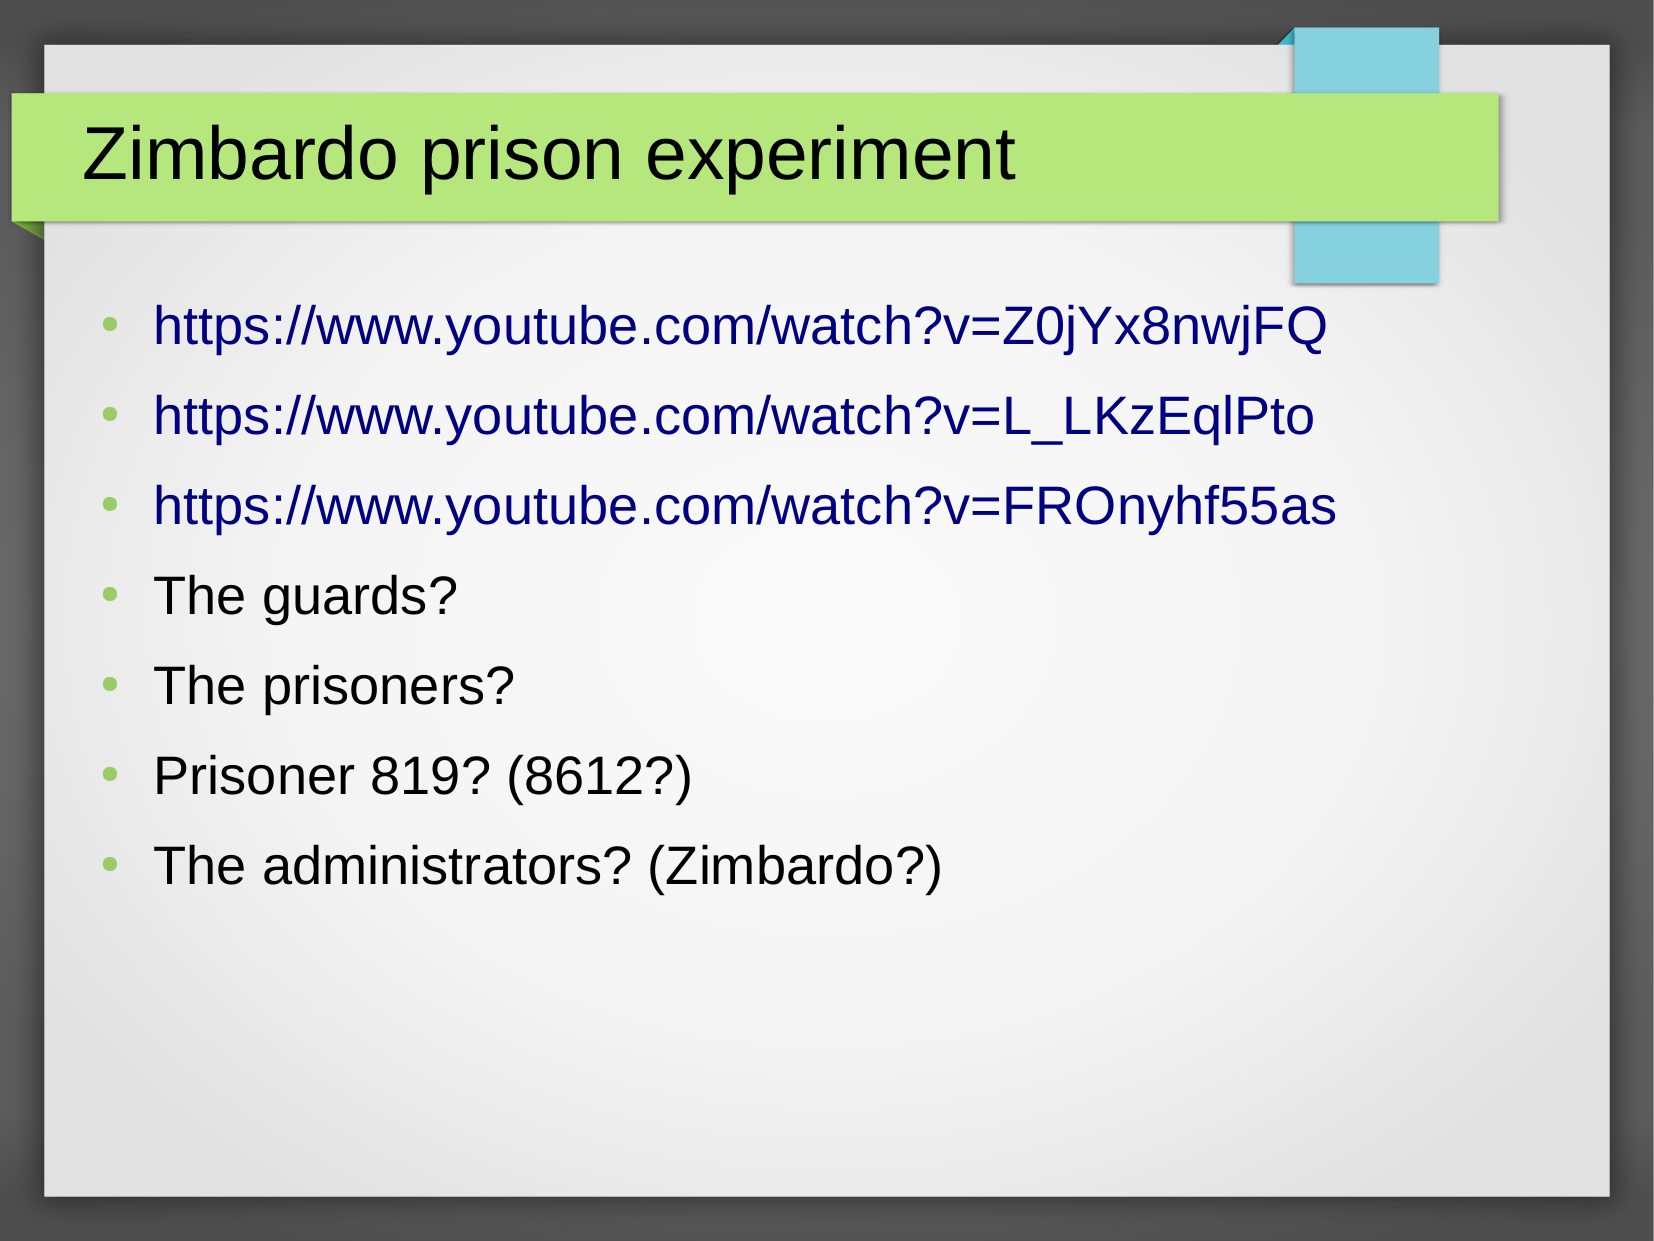

# Zimbardo prison experiment
https://www.youtube.com/watch?v=Z0jYx8nwjFQ
https://www.youtube.com/watch?v=L_LKzEqlPto
https://www.youtube.com/watch?v=FROnyhf55as
The guards?
The prisoners?
Prisoner 819? (8612?)
The administrators? (Zimbardo?)